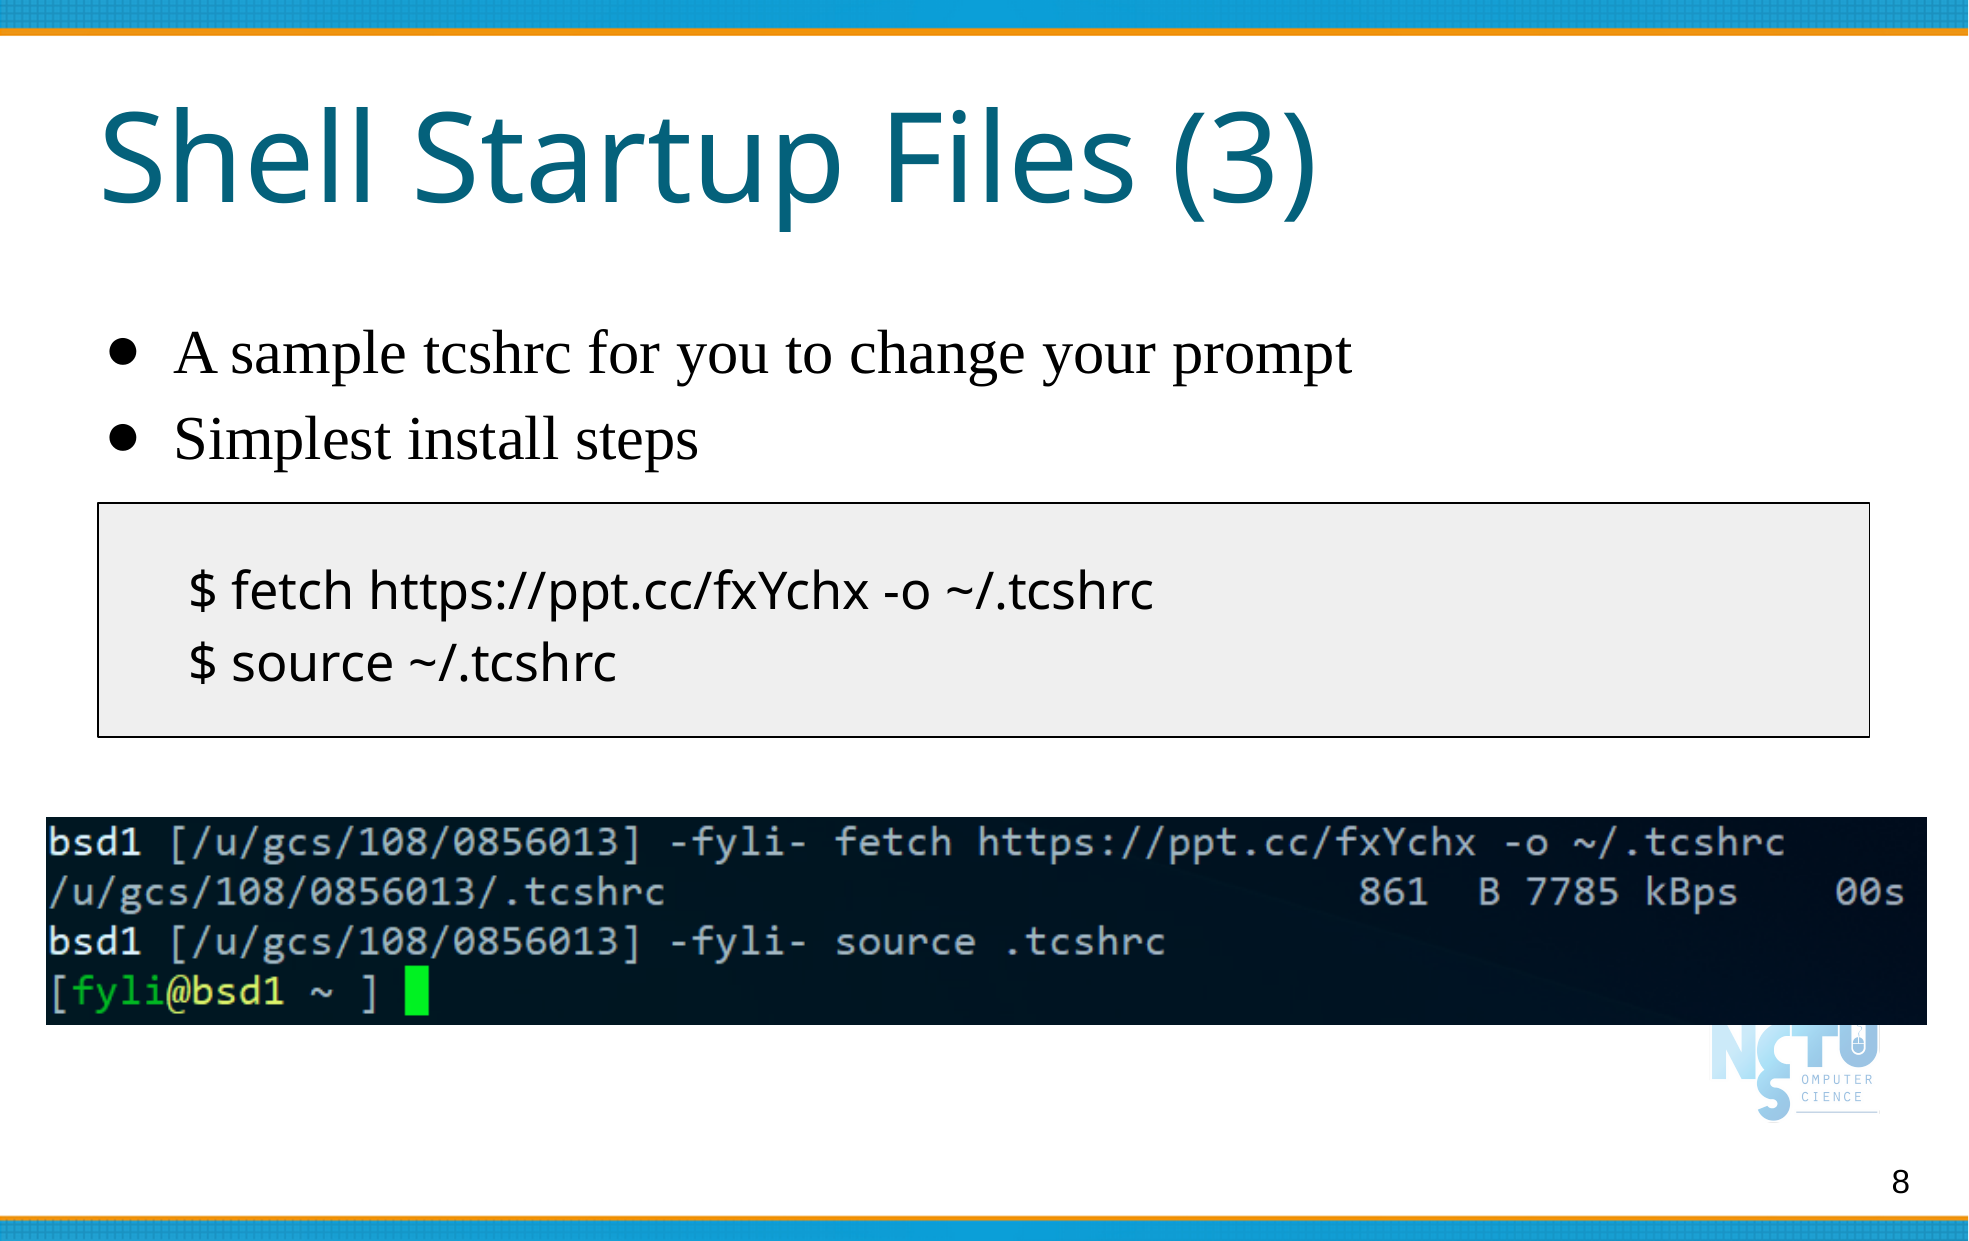

# Shell Startup Files (3)
A sample tcshrc for you to change your prompt
Simplest install steps
$ fetch https://ppt.cc/fxYchx -o ~/.tcshrc
$ source ~/.tcshrc